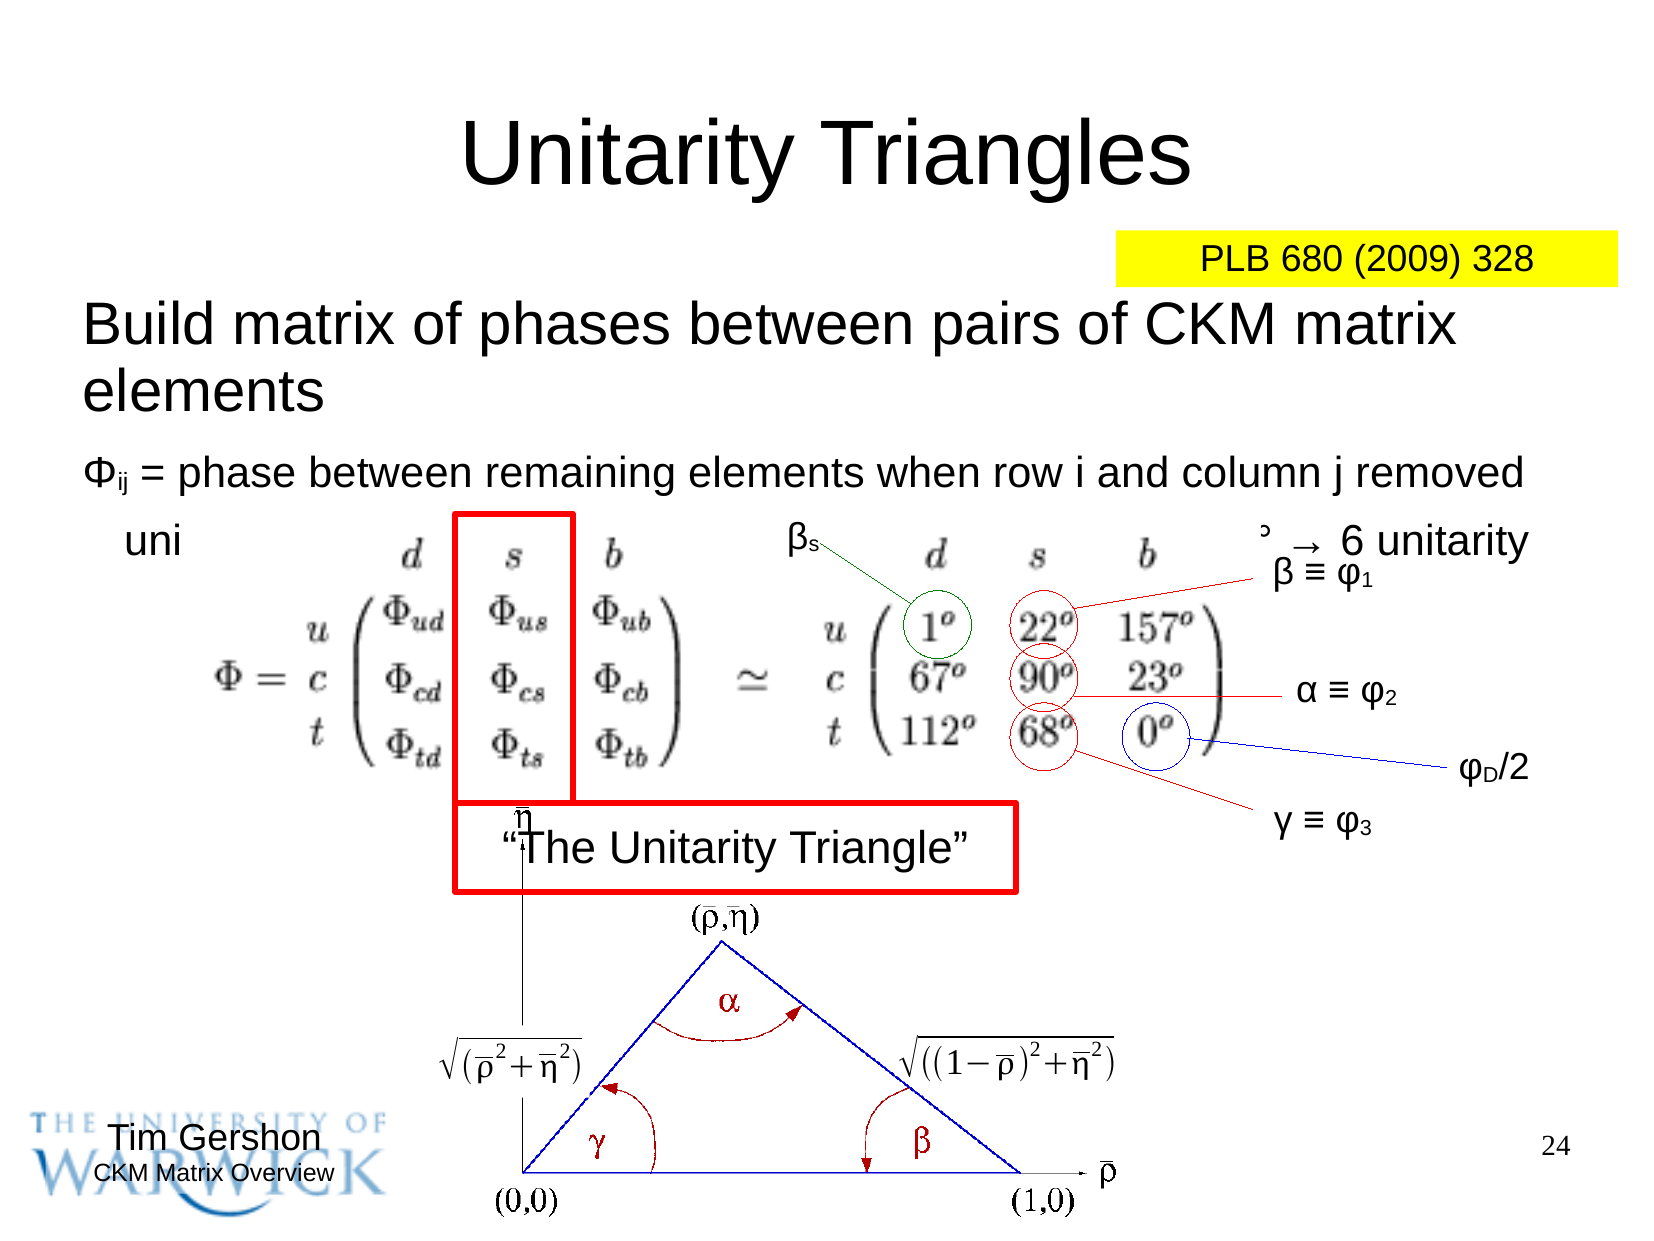

# Unitarity Triangles
PLB 680 (2009) 328
Build matrix of phases between pairs of CKM matrix elements
Φij = phase between remaining elements when row i and column j removed
unitarity implies sum of phases in any row or column = 180° → 6 unitarity triangles
βs
β ≡ φ1
α ≡ φ2
φD/2
γ ≡ φ3
“The Unitarity Triangle”
Tim Gershon
CKM Matrix Overview
24